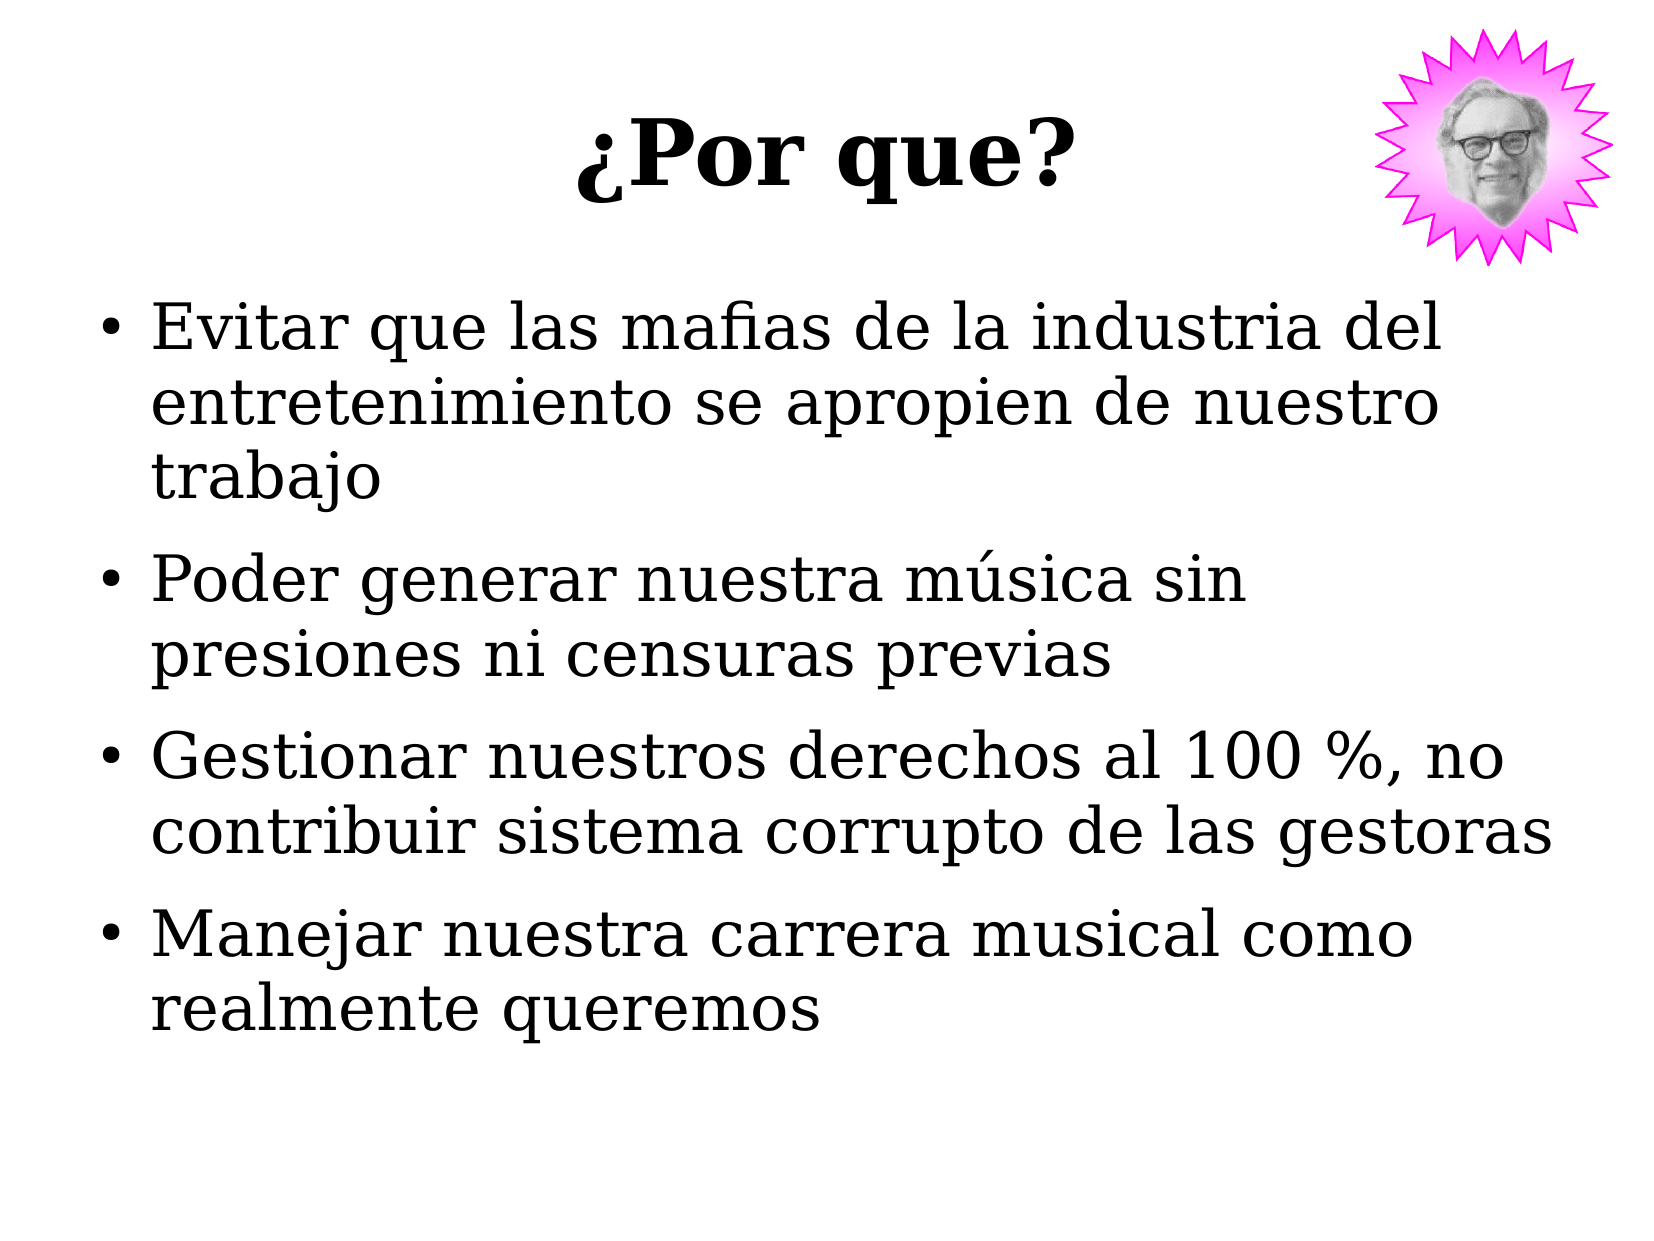

# ¿Por que?
Evitar que las mafias de la industria del entretenimiento se apropien de nuestro trabajo
Poder generar nuestra música sin presiones ni censuras previas
Gestionar nuestros derechos al 100 %, no contribuir sistema corrupto de las gestoras
Manejar nuestra carrera musical como realmente queremos